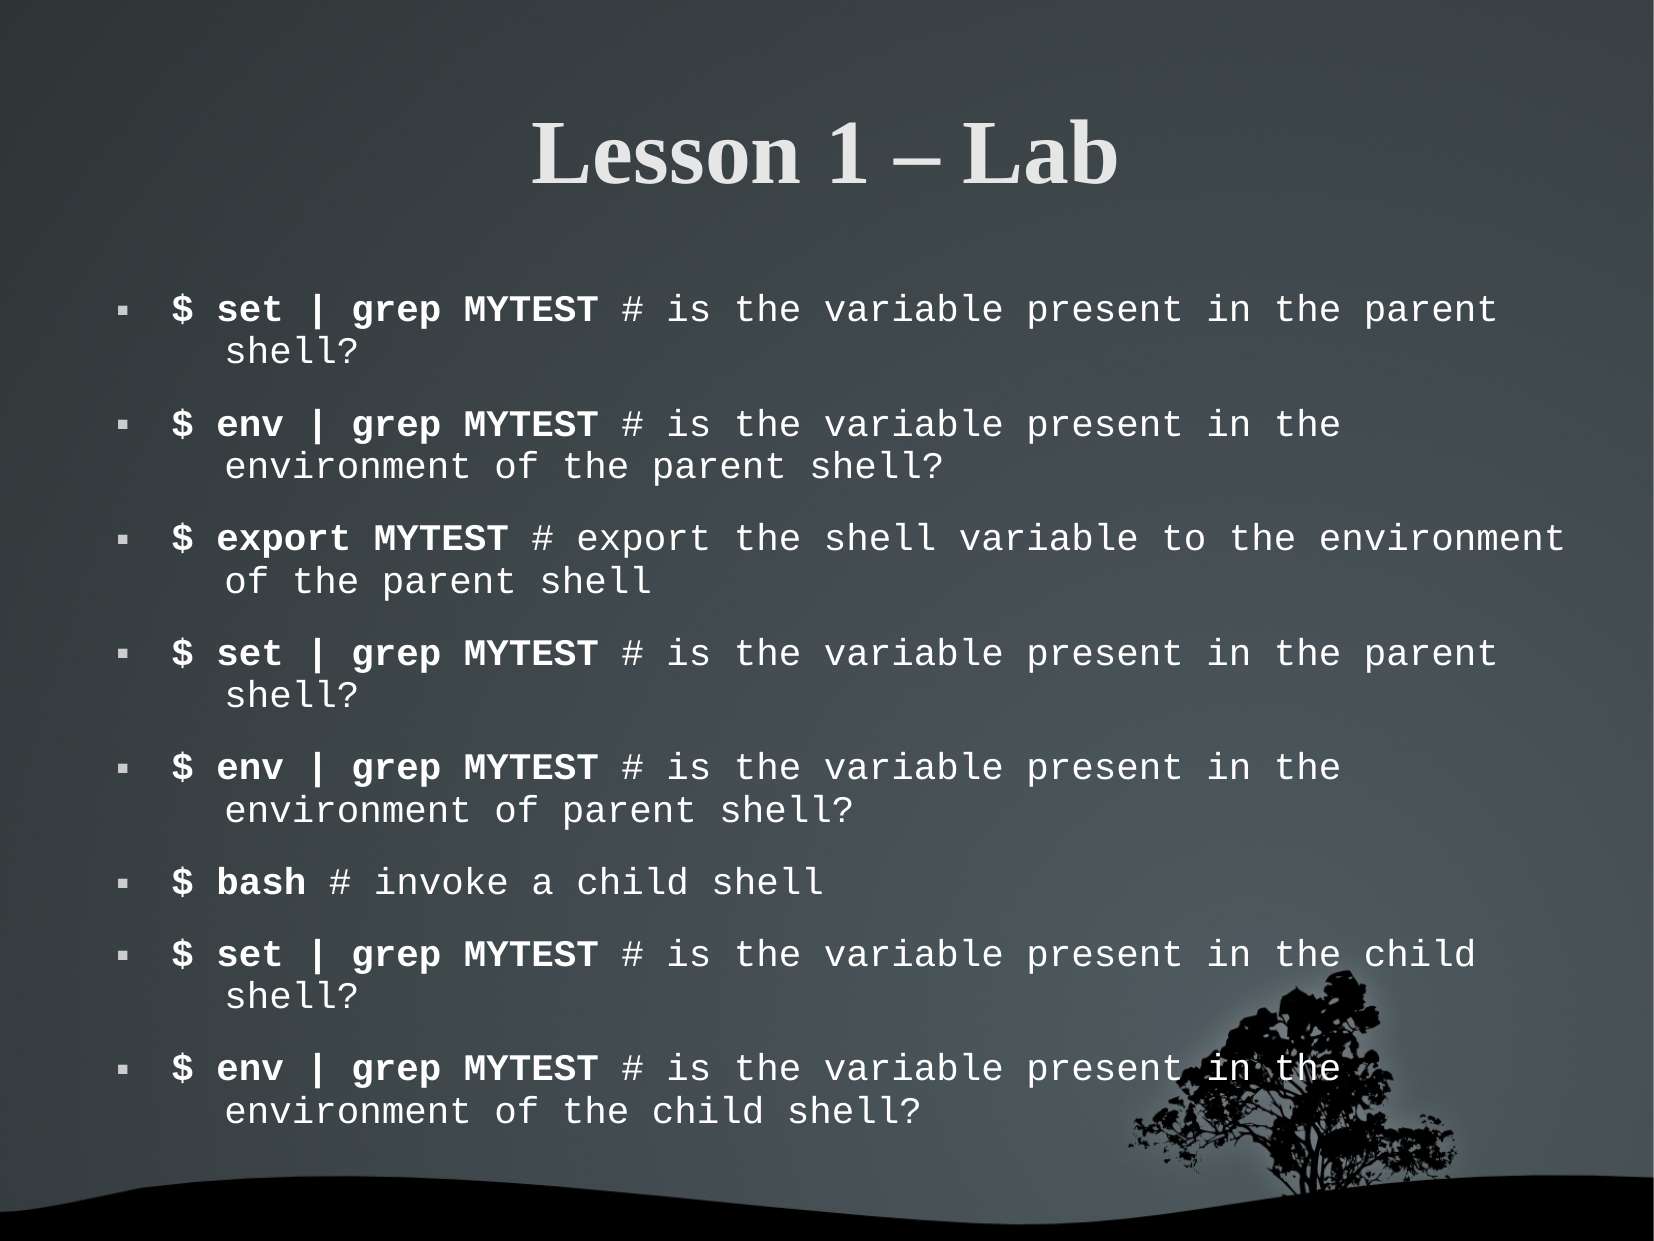

# Lesson 1 – Lab
$ set | grep MYTEST # is the variable present in the parent shell?
$ env | grep MYTEST # is the variable present in the environment of the parent shell?
$ export MYTEST # export the shell variable to the environment of the parent shell
$ set | grep MYTEST # is the variable present in the parent shell?
$ env | grep MYTEST # is the variable present in the environment of parent shell?
$ bash # invoke a child shell
$ set | grep MYTEST # is the variable present in the child shell?
$ env | grep MYTEST # is the variable present in the environment of the child shell?